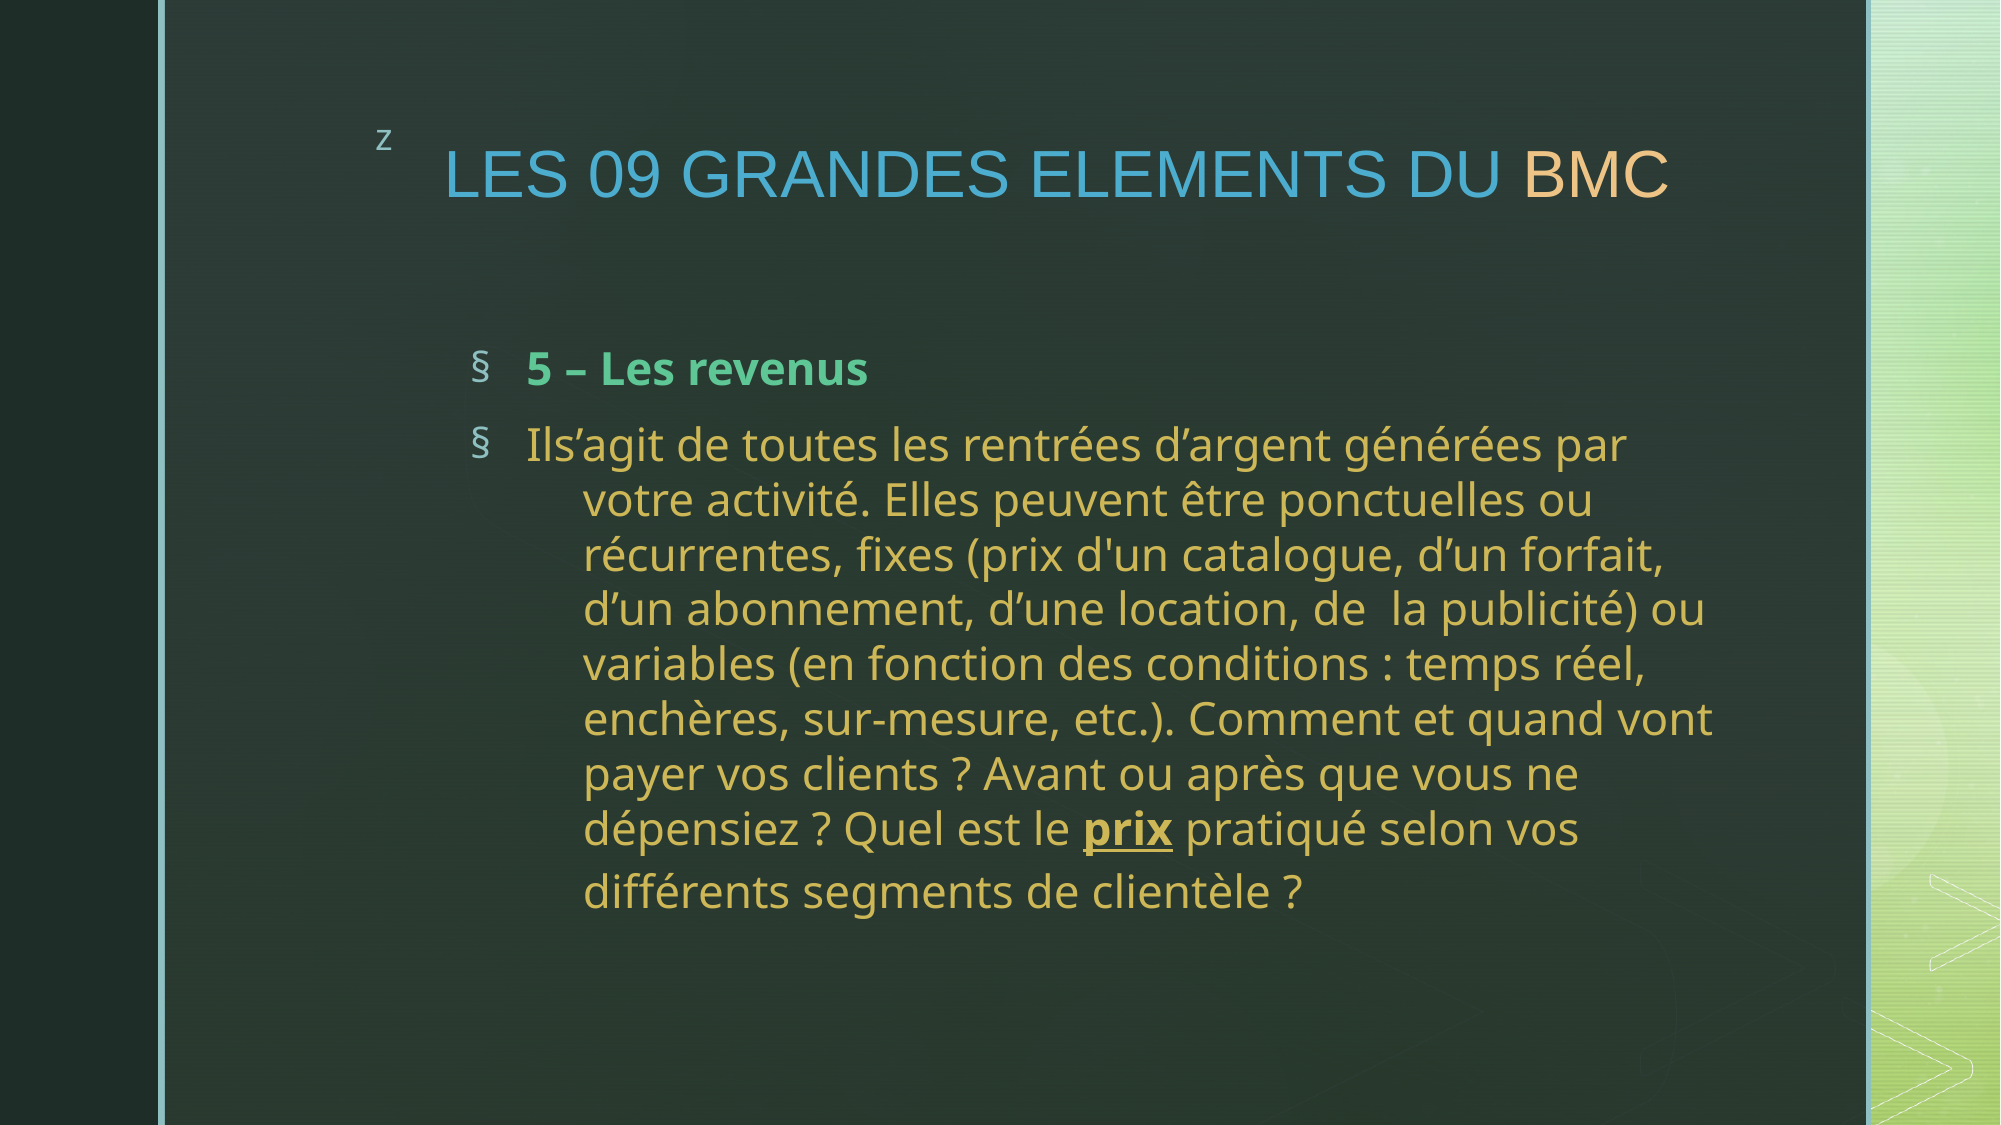

# LES 09 GRANDES ELEMENTS DU BMC
5 – Les revenus
Ils’agit de toutes les rentrées d’argent générées par votre activité. Elles peuvent être ponctuelles ou récurrentes, fixes (prix d'un catalogue, d’un forfait, d’un abonnement, d’une location, de la publicité) ou variables (en fonction des conditions : temps réel, enchères, sur-mesure, etc.). Comment et quand vont payer vos clients ? Avant ou après que vous ne dépensiez ? Quel est le prix pratiqué selon vos différents segments de clientèle ?